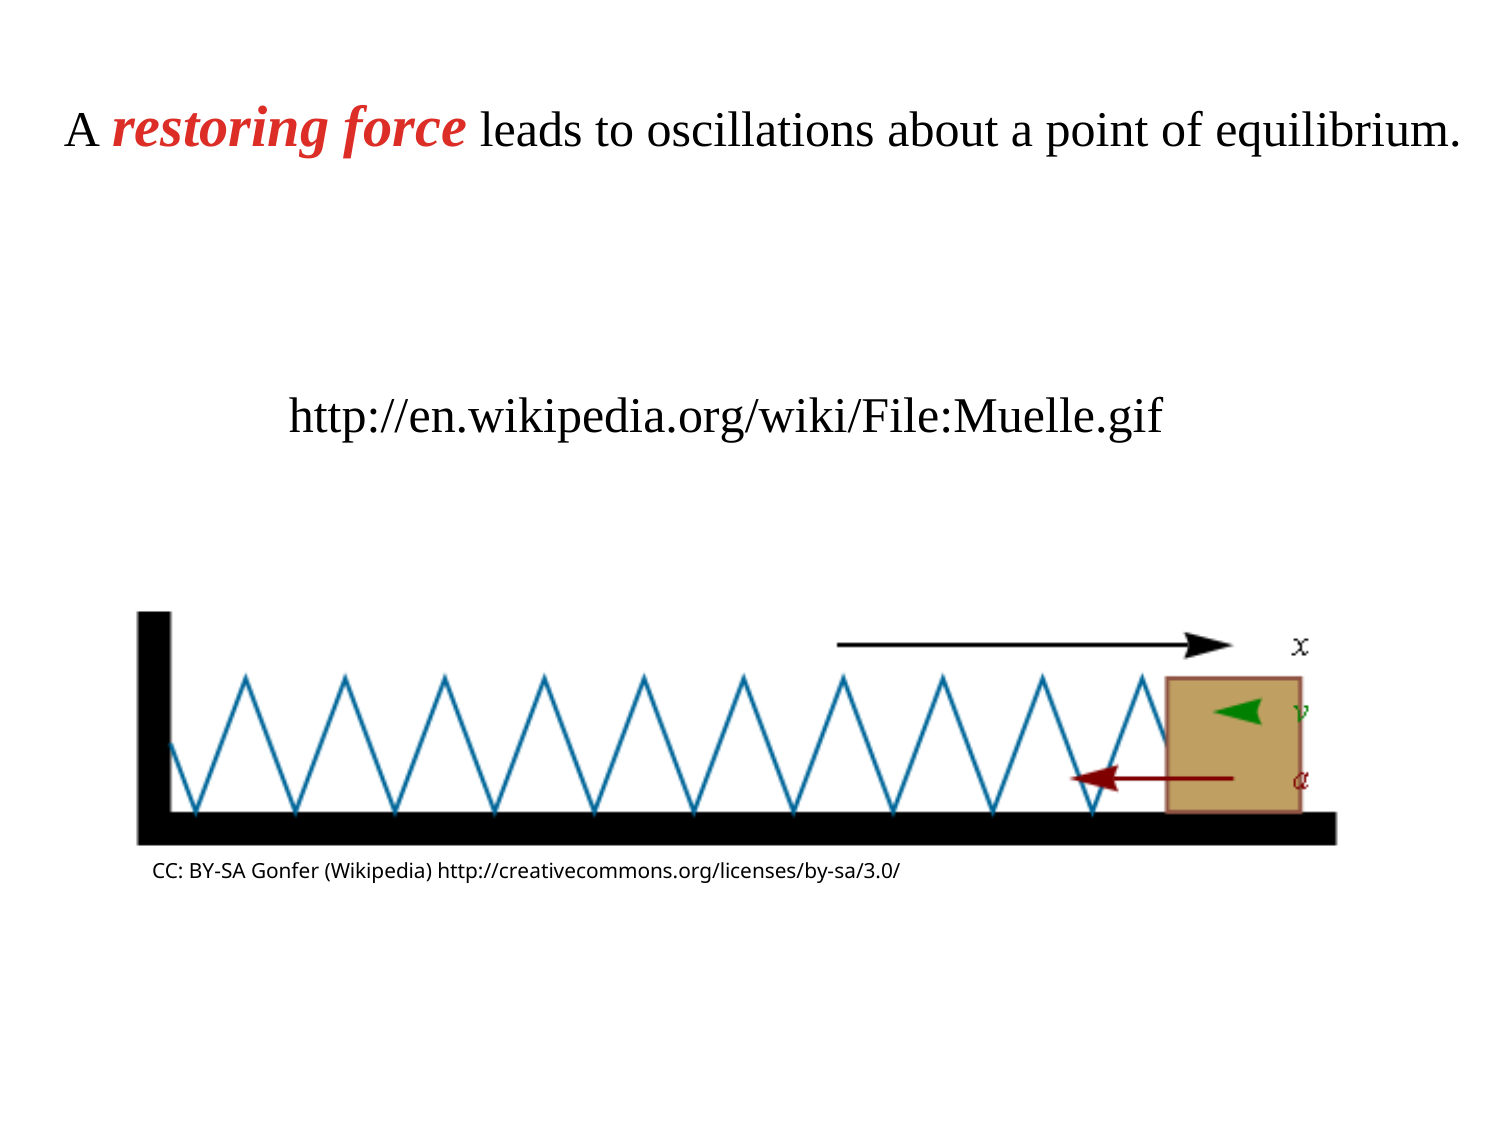

A restoring force leads to oscillations about a point of equilibrium.
http://en.wikipedia.org/wiki/File:Muelle.gif
CC: BY-SA Gonfer (Wikipedia) http://creativecommons.org/licenses/by-sa/3.0/